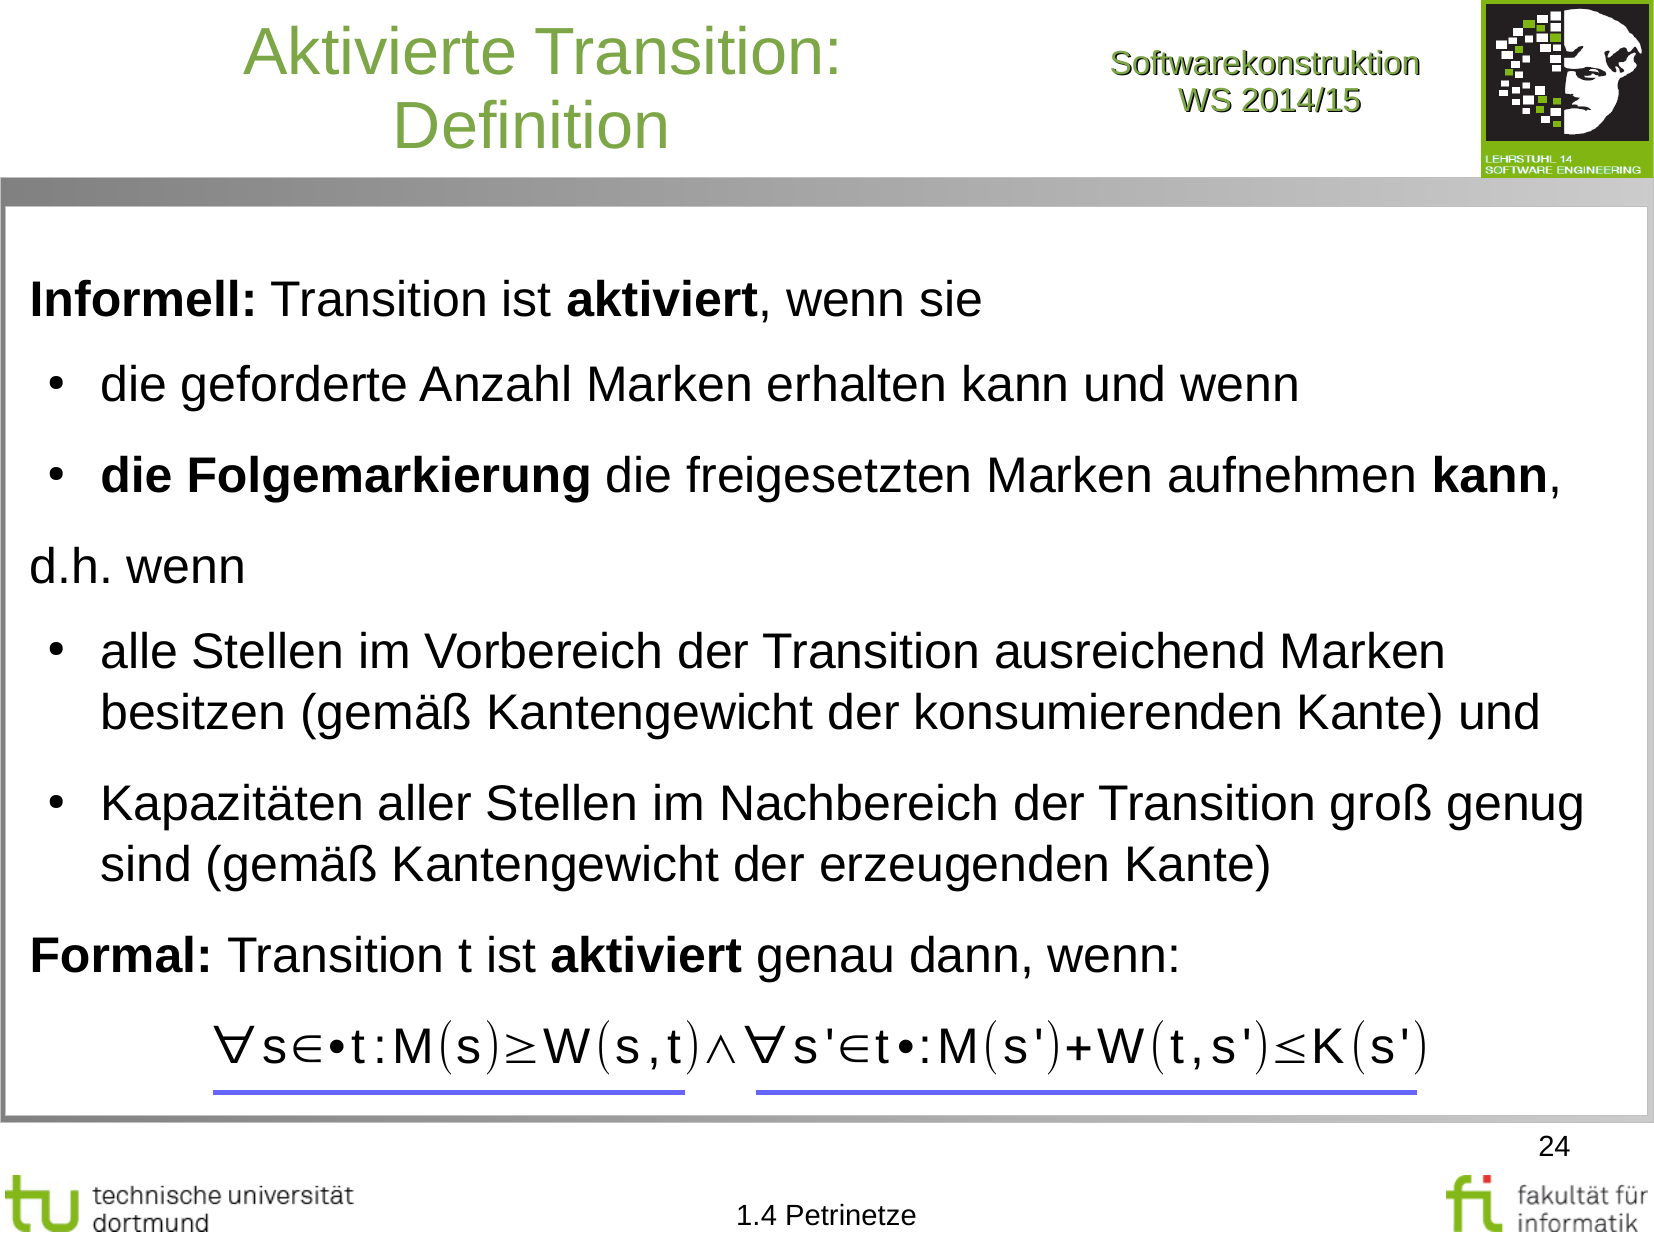

# Aktivierte Transition: Definition
Informell: Transition ist aktiviert, wenn sie
die geforderte Anzahl Marken erhalten kann und wenn
die Folgemarkierung die freigesetzten Marken aufnehmen kann,
d.h. wenn
alle Stellen im Vorbereich der Transition ausreichend Marken besitzen (gemäß Kantengewicht der konsumierenden Kante) und
Kapazitäten aller Stellen im Nachbereich der Transition groß genug sind (gemäß Kantengewicht der erzeugenden Kante)
Formal: Transition t ist aktiviert genau dann, wenn:
24
1.4 Petrinetze